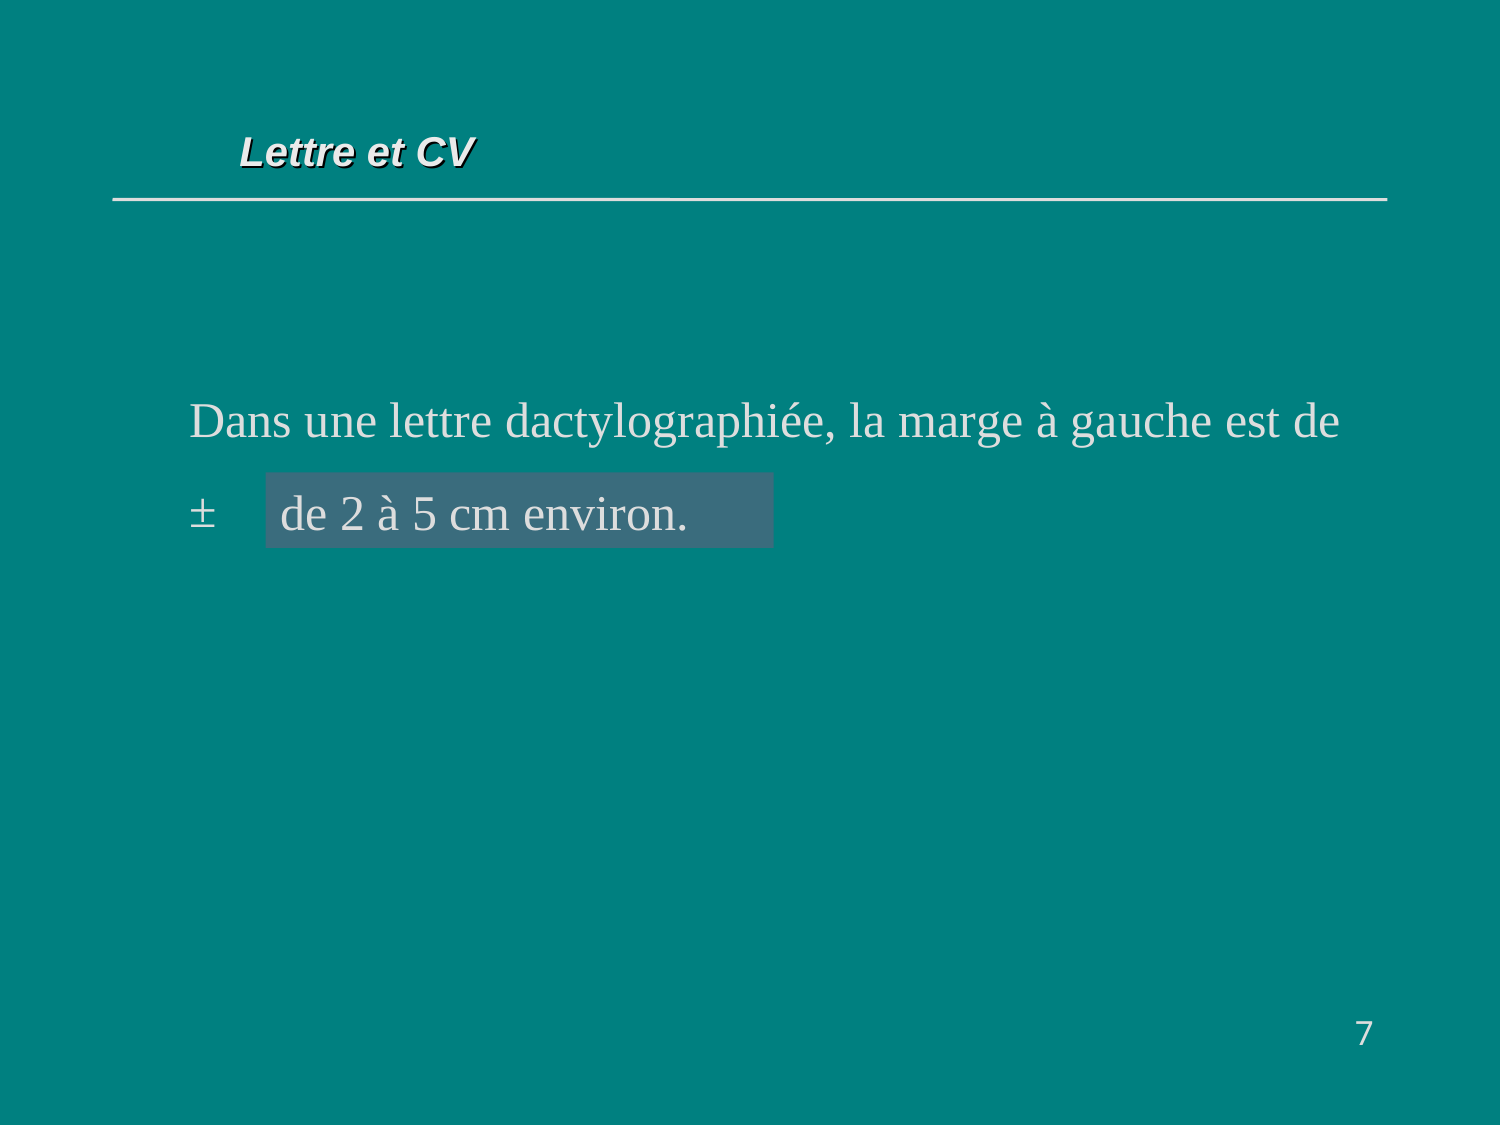

Lettre et CV
Dans une lettre dactylographiée, la marge à gauche est de ±	cm.
de 2 à 5 cm environ.
7